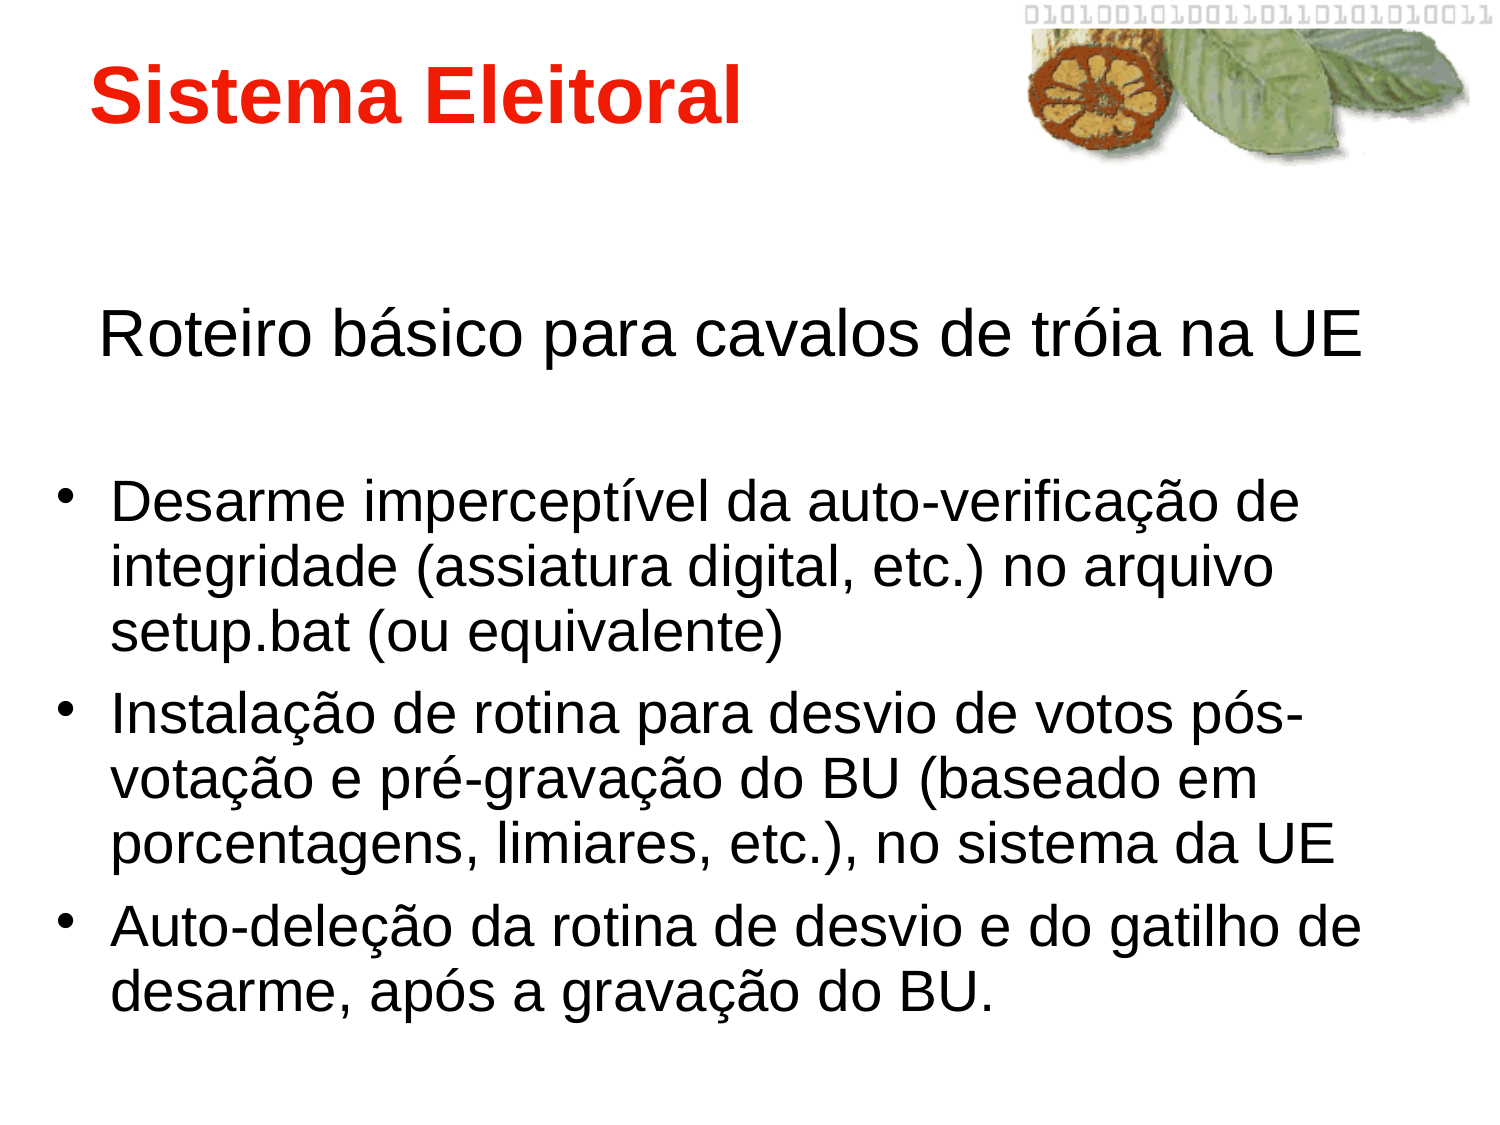

# Sistema Eleitoral
	Roteiro básico para cavalos de tróia na UE
Desarme imperceptível da auto-verificação de integridade (assiatura digital, etc.) no arquivo setup.bat (ou equivalente)
Instalação de rotina para desvio de votos pós-votação e pré-gravação do BU (baseado em porcentagens, limiares, etc.), no sistema da UE
Auto-deleção da rotina de desvio e do gatilho de desarme, após a gravação do BU.